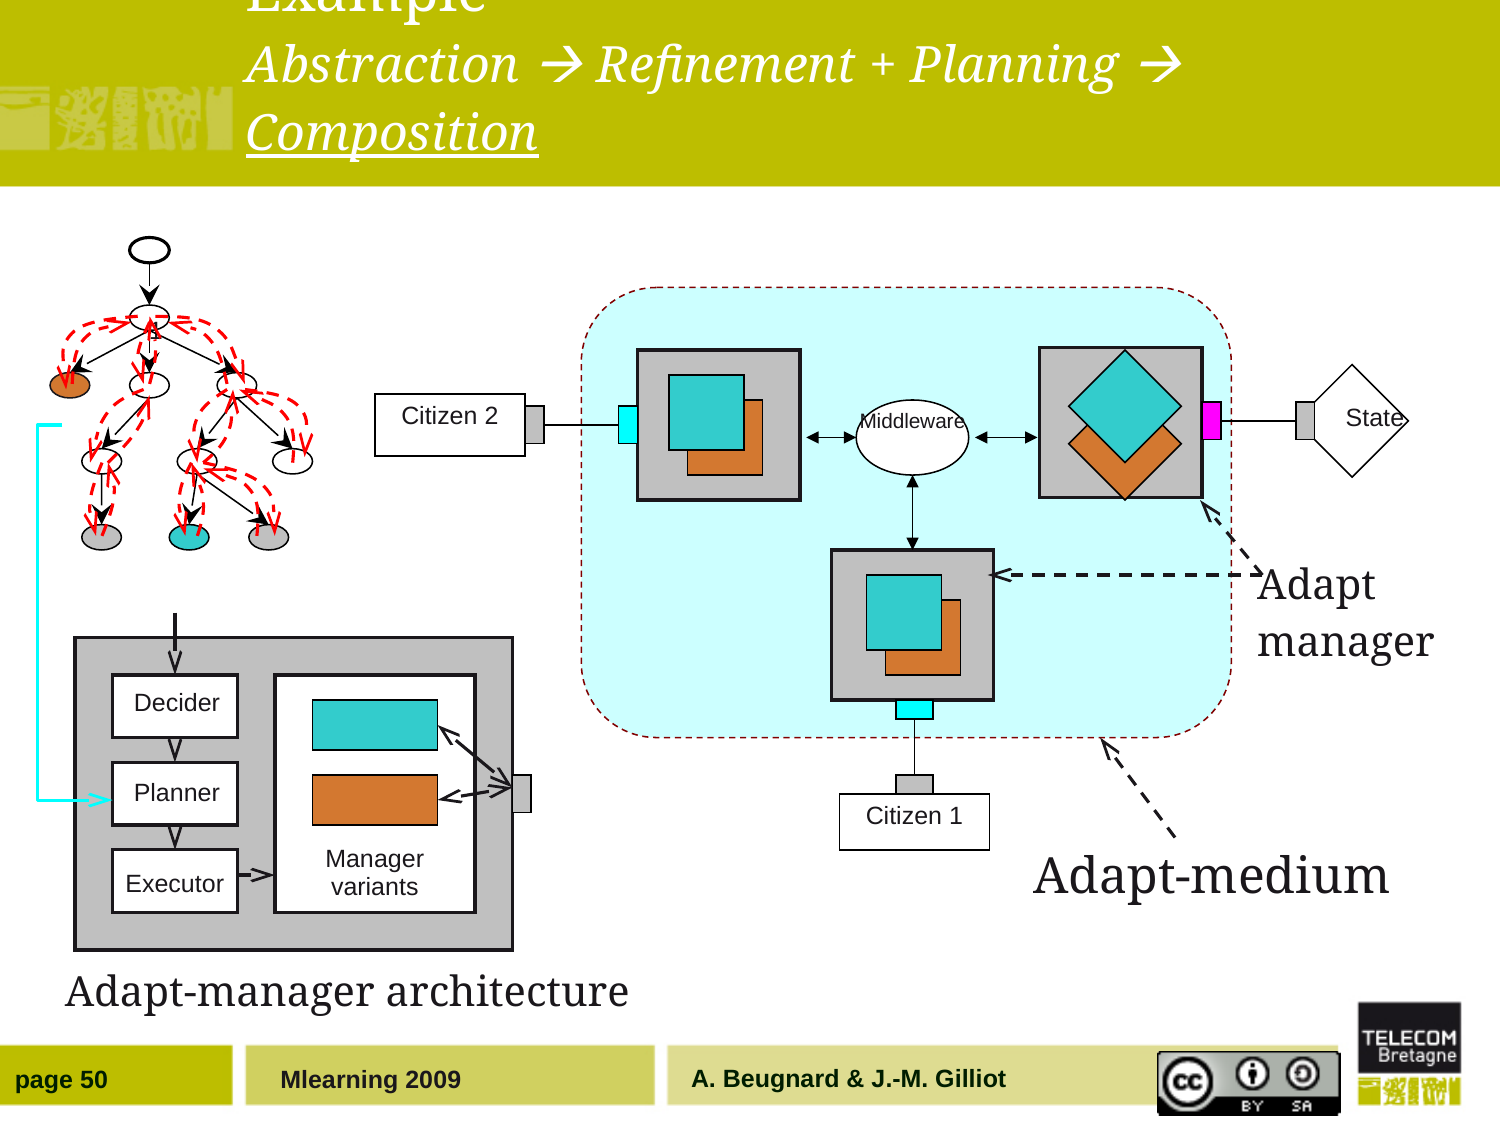

Example
Abstraction  Refinement + Planning  Composition
1
Citizen 2
State
Middleware
Adapt
manager
Decider
Planner
Citizen 1
Adapt-medium
Manager variants
Executor
Adapt-manager architecture
50